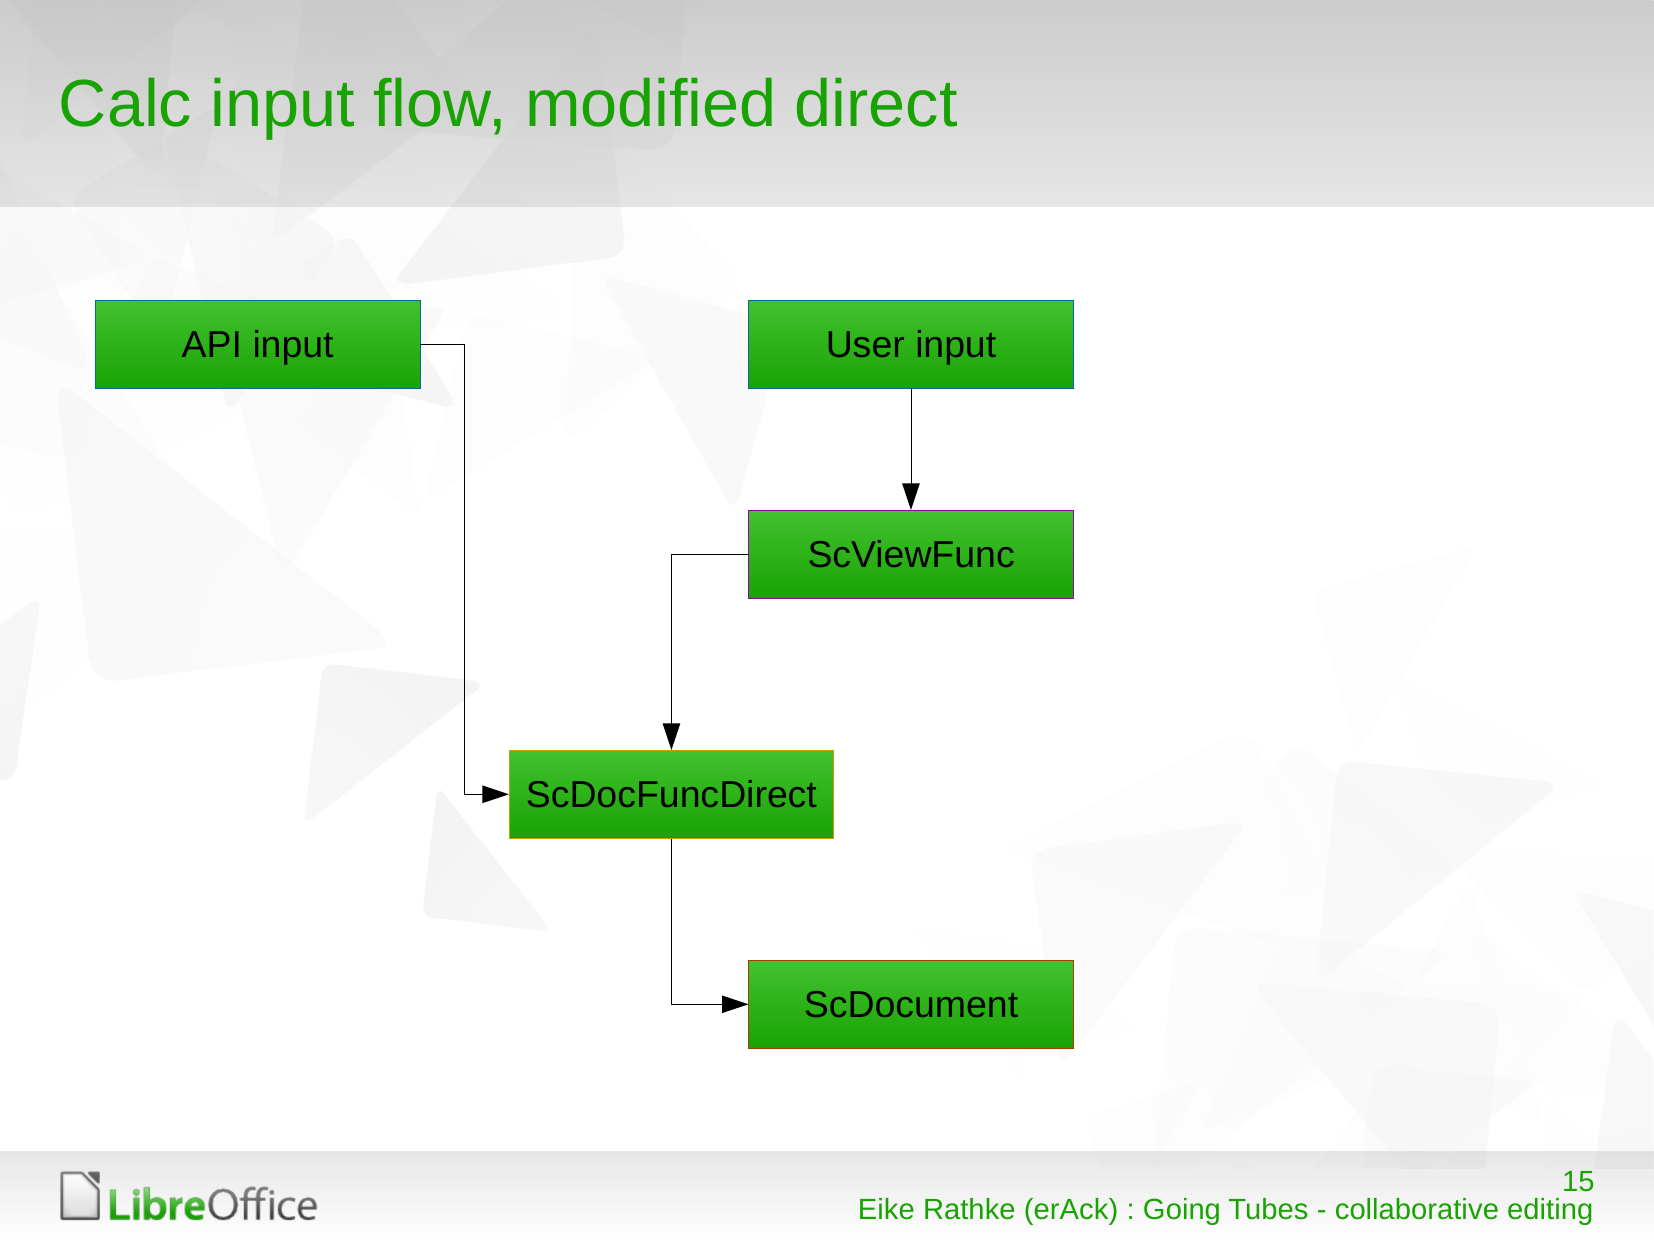

# Calc input flow, modified direct
API input
User input
ScViewFunc
ScDocFuncDirect
ScDocument
15
Eike Rathke (erAck) : Going Tubes - collaborative editing